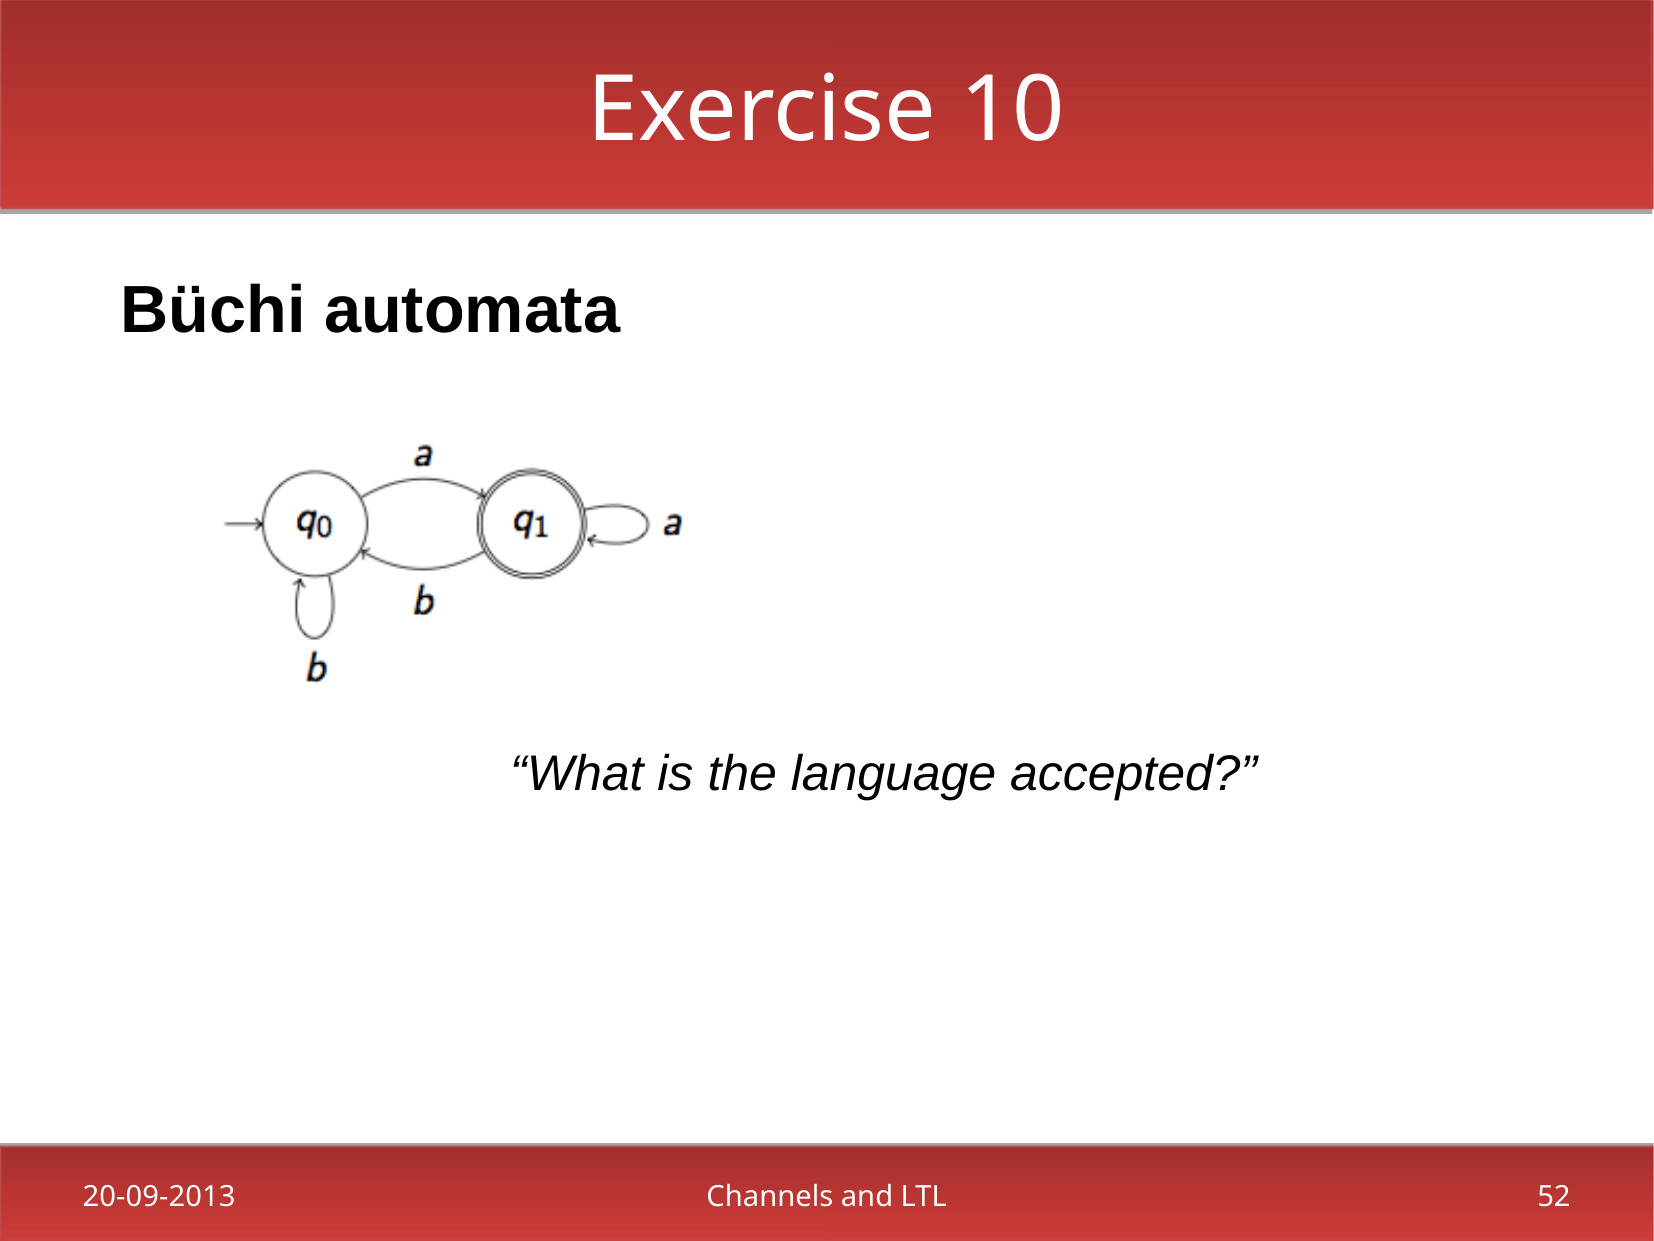

# Exercise 10
Büchi automata
“What is the language accepted?”
20-09-2013
Channels and LTL
52